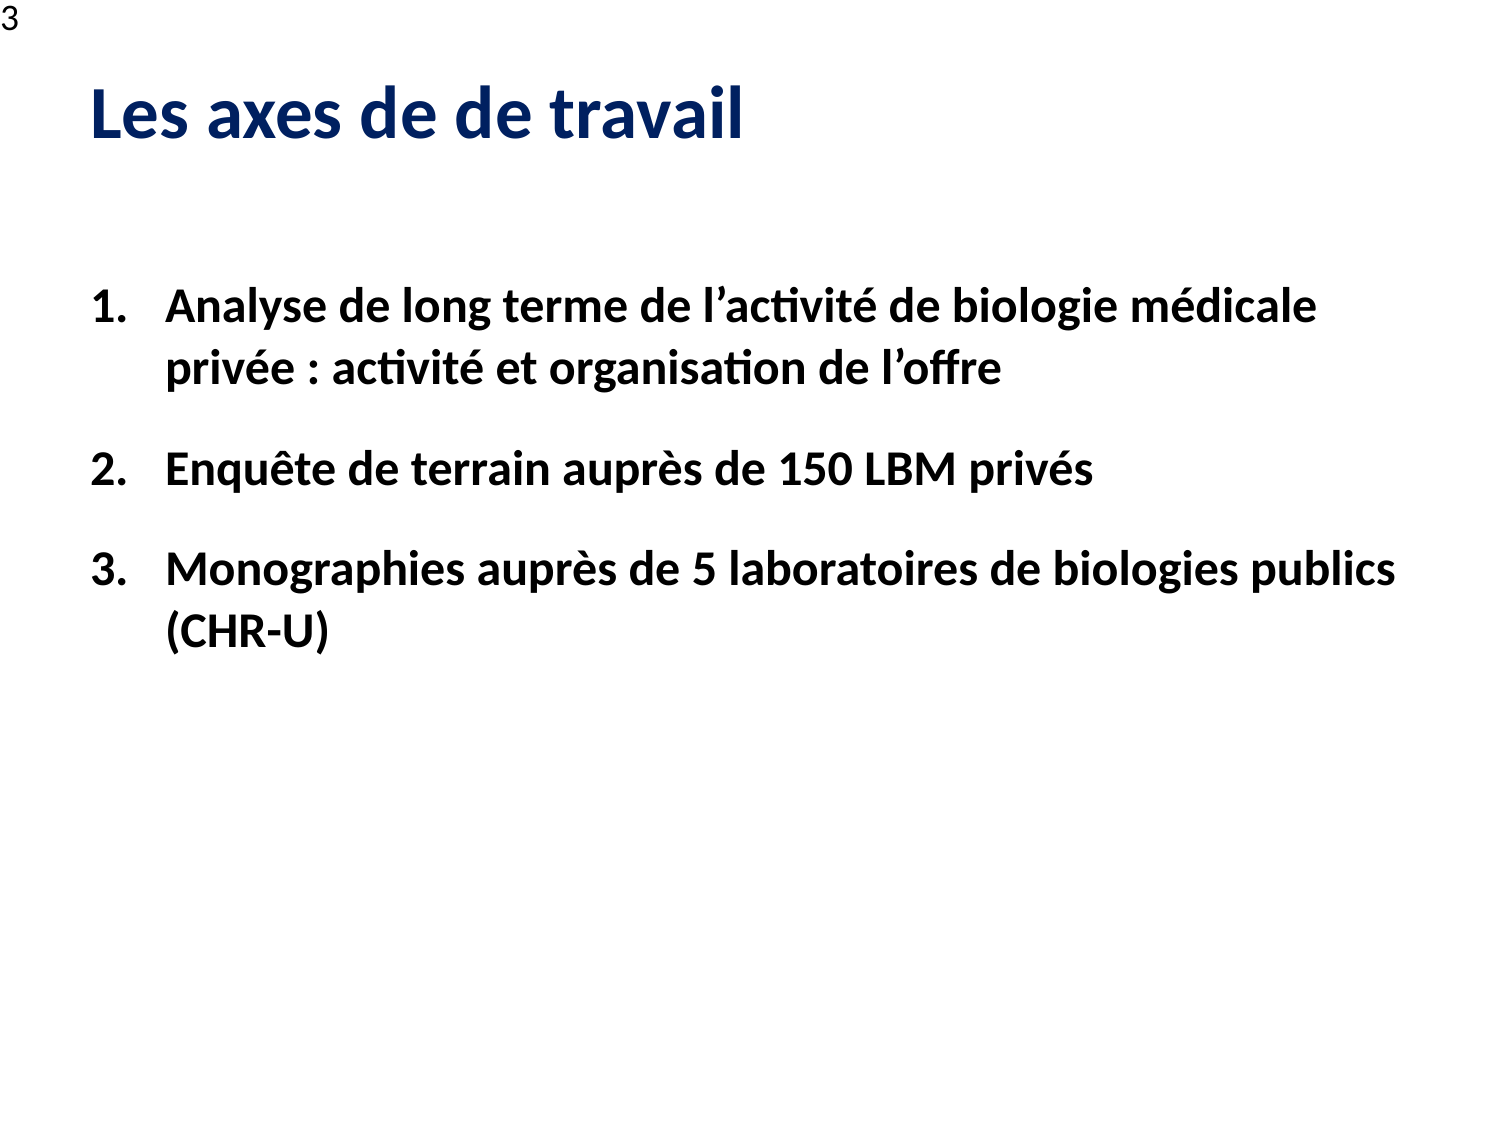

# Les axes de de travail
Analyse de long terme de l’activité de biologie médicale privée : activité et organisation de l’offre
Enquête de terrain auprès de 150 LBM privés
Monographies auprès de 5 laboratoires de biologies publics (CHR-U)